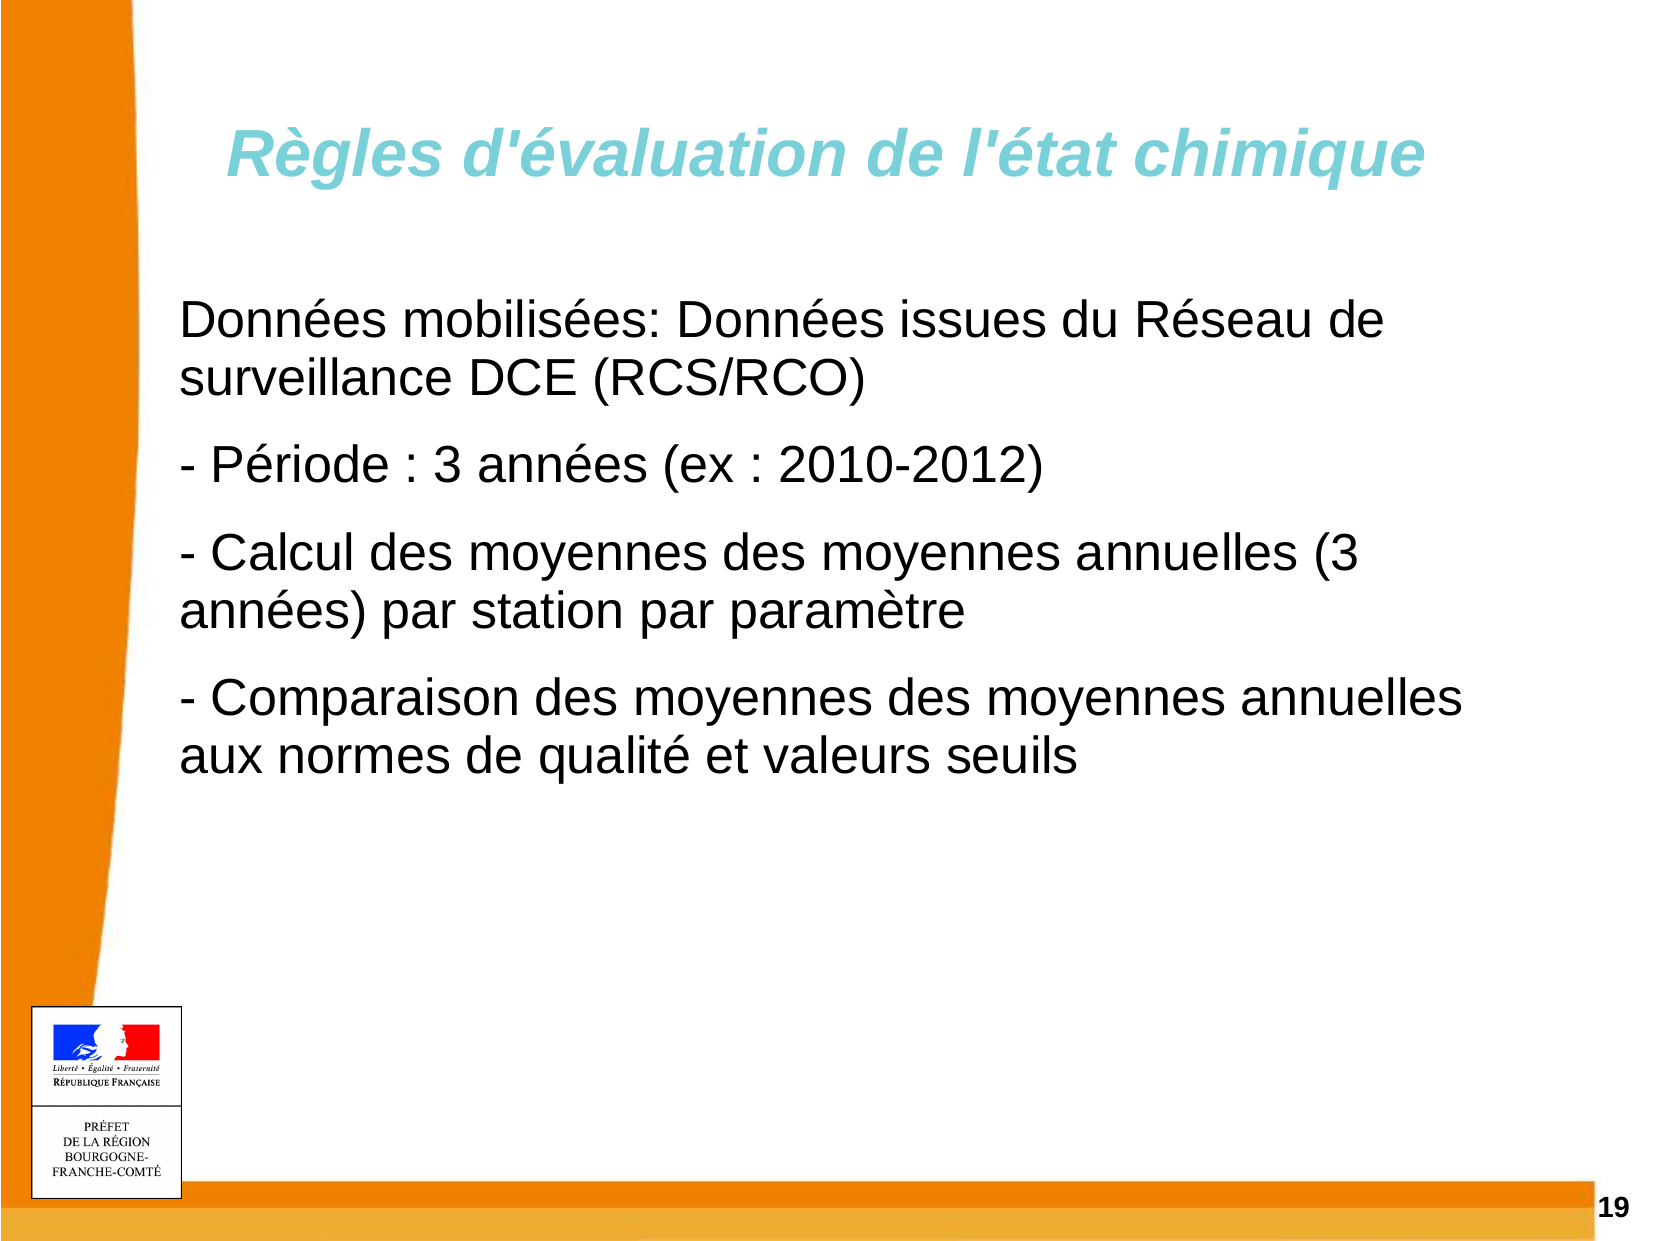

# Règles d'évaluation de l'état chimique
Données mobilisées: Données issues du Réseau de surveillance DCE (RCS/RCO)
- Période : 3 années (ex : 2010-2012)
- Calcul des moyennes des moyennes annuelles (3 années) par station par paramètre
- Comparaison des moyennes des moyennes annuelles aux normes de qualité et valeurs seuils
19